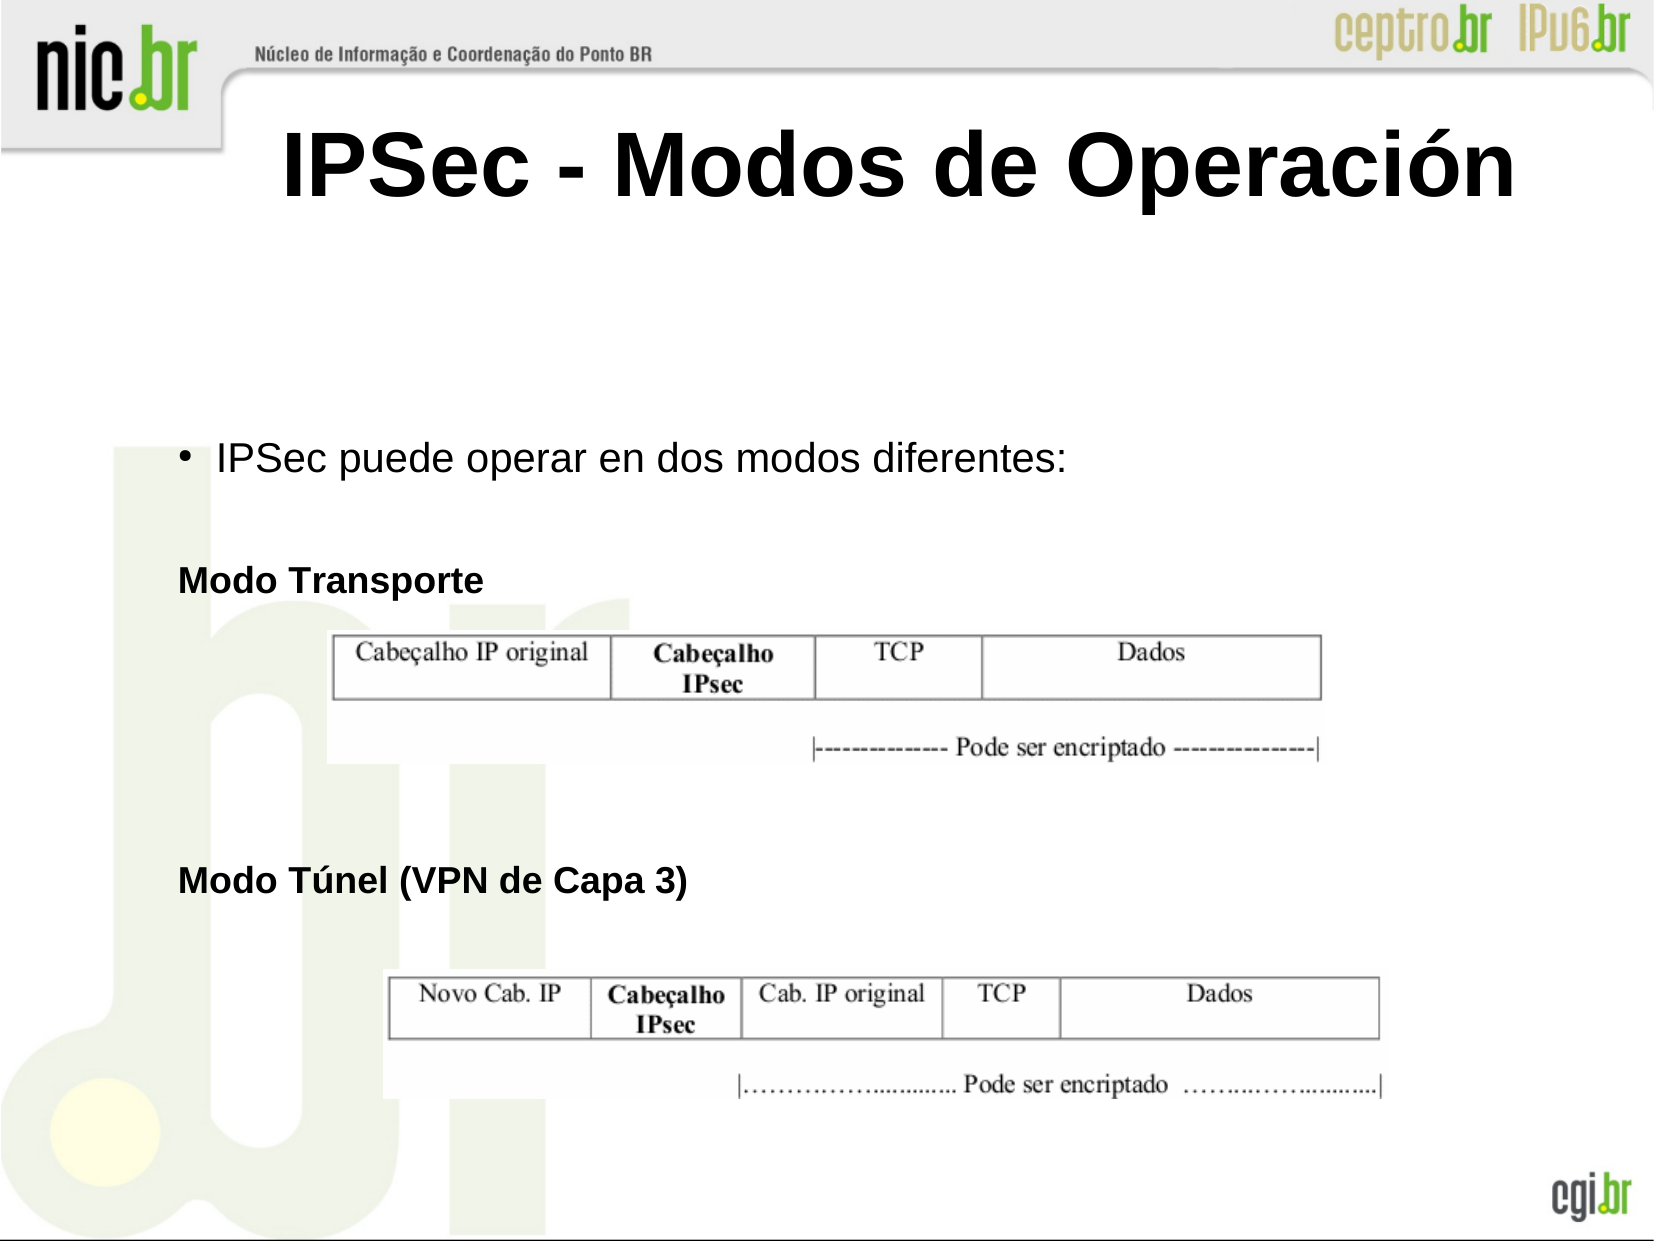

IPSec - Modos de Operación
 IPSec puede operar en dos modos diferentes:
Modo Transporte
Modo Túnel (VPN de Capa 3)‏